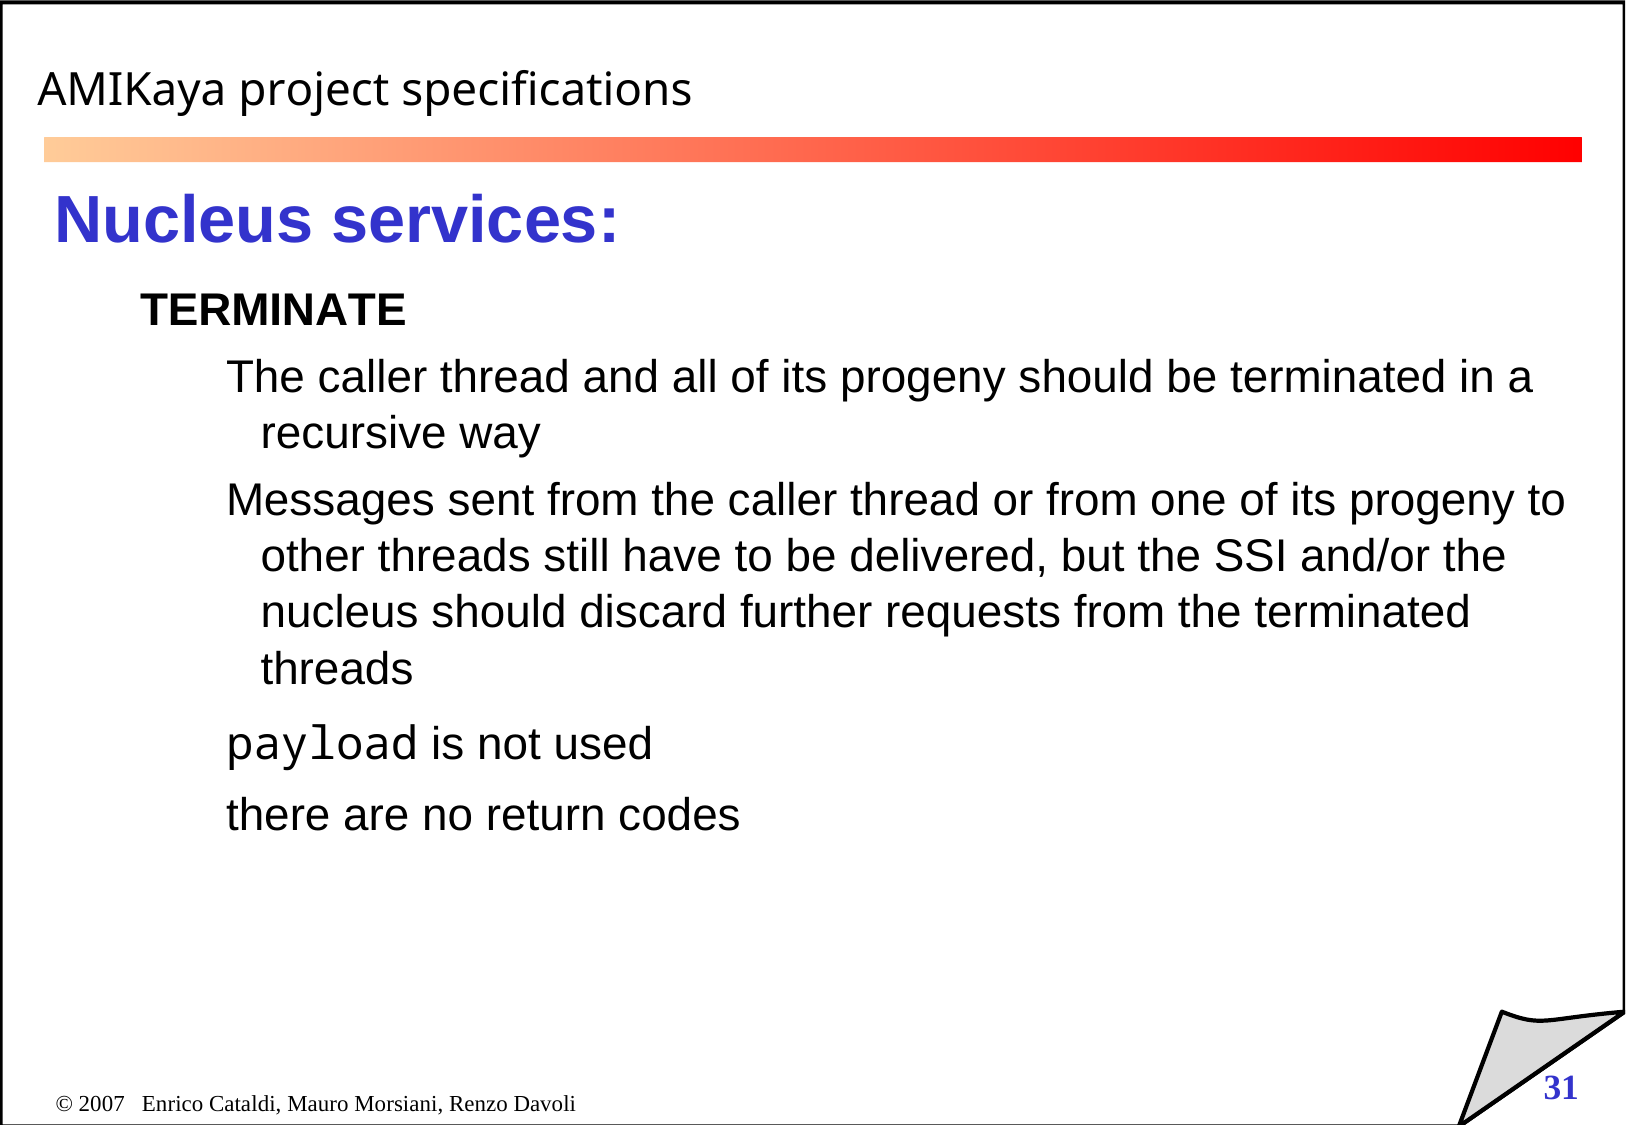

# AMIKaya project specifications
Nucleus services:
TERMINATE
The caller thread and all of its progeny should be terminated in a recursive way
Messages sent from the caller thread or from one of its progeny to other threads still have to be delivered, but the SSI and/or the nucleus should discard further requests from the terminated threads
payload is not used
there are no return codes